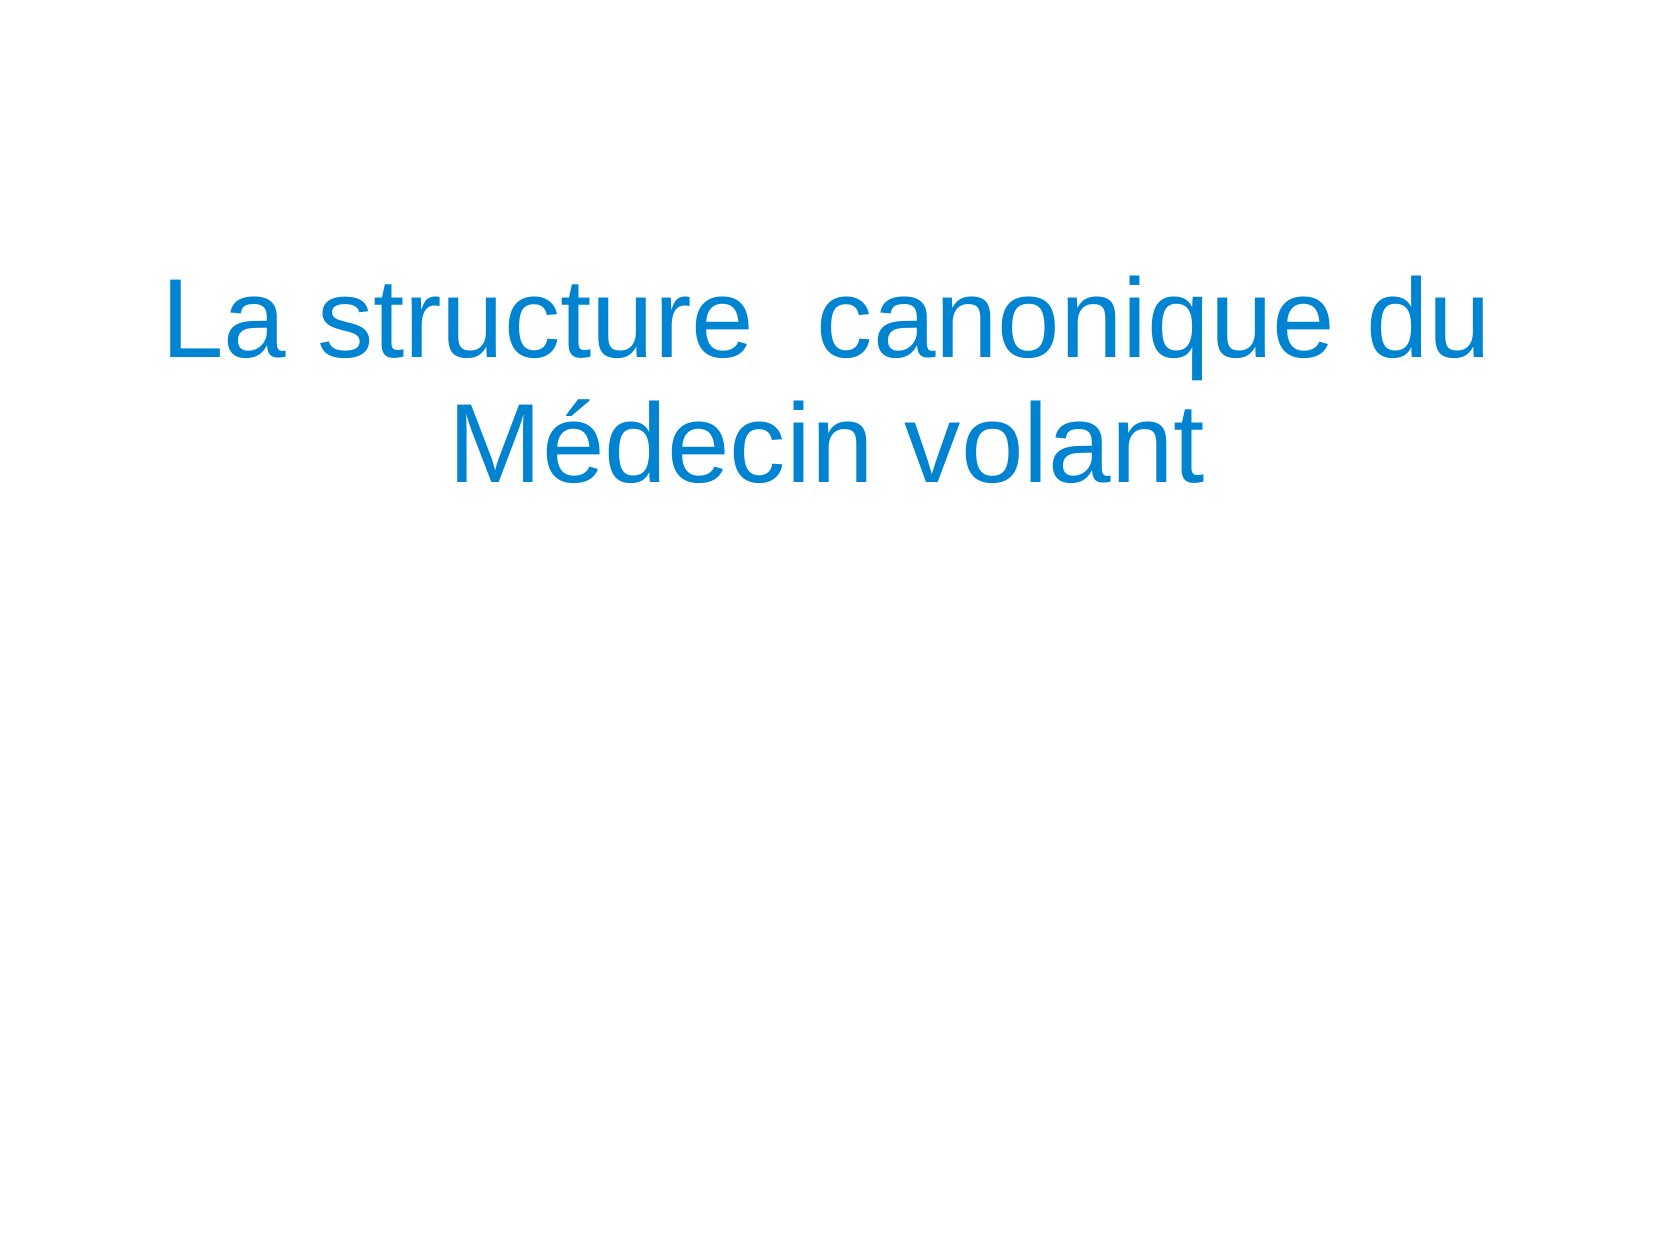

# La structure canonique du Médecin volant